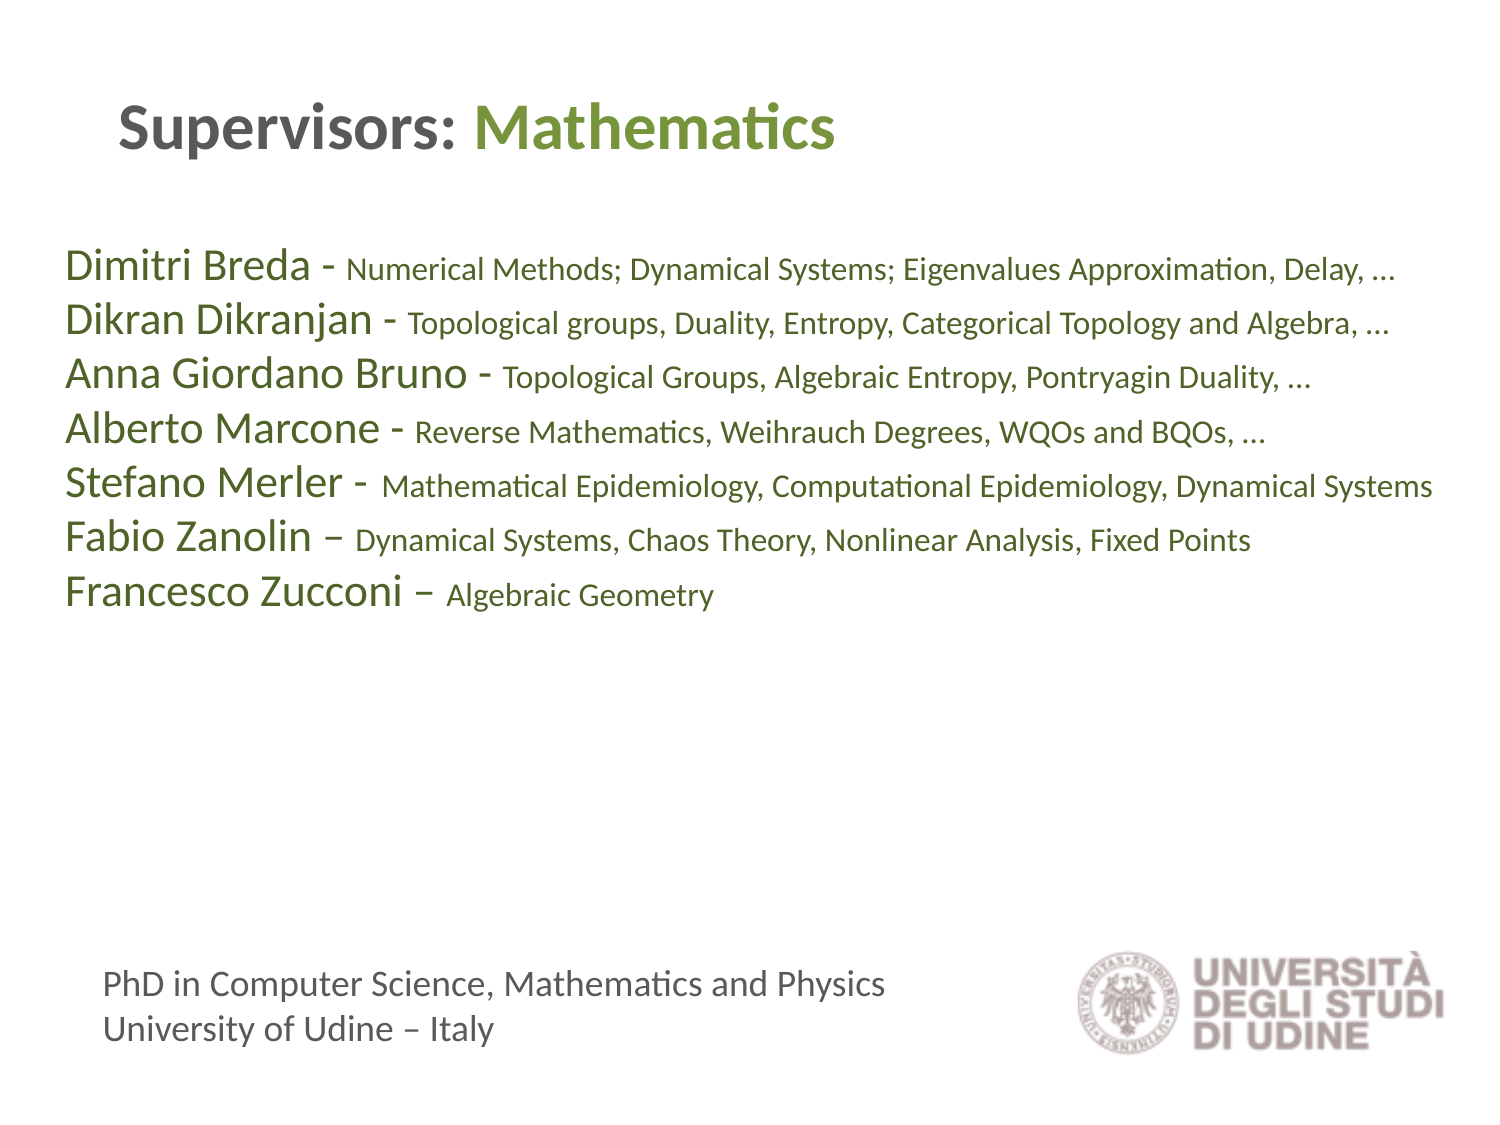

Supervisors: Mathematics
Dimitri Breda - Numerical Methods; Dynamical Systems; Eigenvalues Approximation, Delay, …
Dikran Dikranjan - Topological groups, Duality, Entropy, Categorical Topology and Algebra, …
Anna Giordano Bruno - Topological Groups, Algebraic Entropy, Pontryagin Duality, …
Alberto Marcone - Reverse Mathematics, Weihrauch Degrees, WQOs and BQOs, …
Stefano Merler - Mathematical Epidemiology, Computational Epidemiology, Dynamical Systems
Fabio Zanolin – Dynamical Systems, Chaos Theory, Nonlinear Analysis, Fixed Points
Francesco Zucconi – Algebraic Geometry
# PhD in Computer Science, Mathematics and Physics University of Udine – Italy